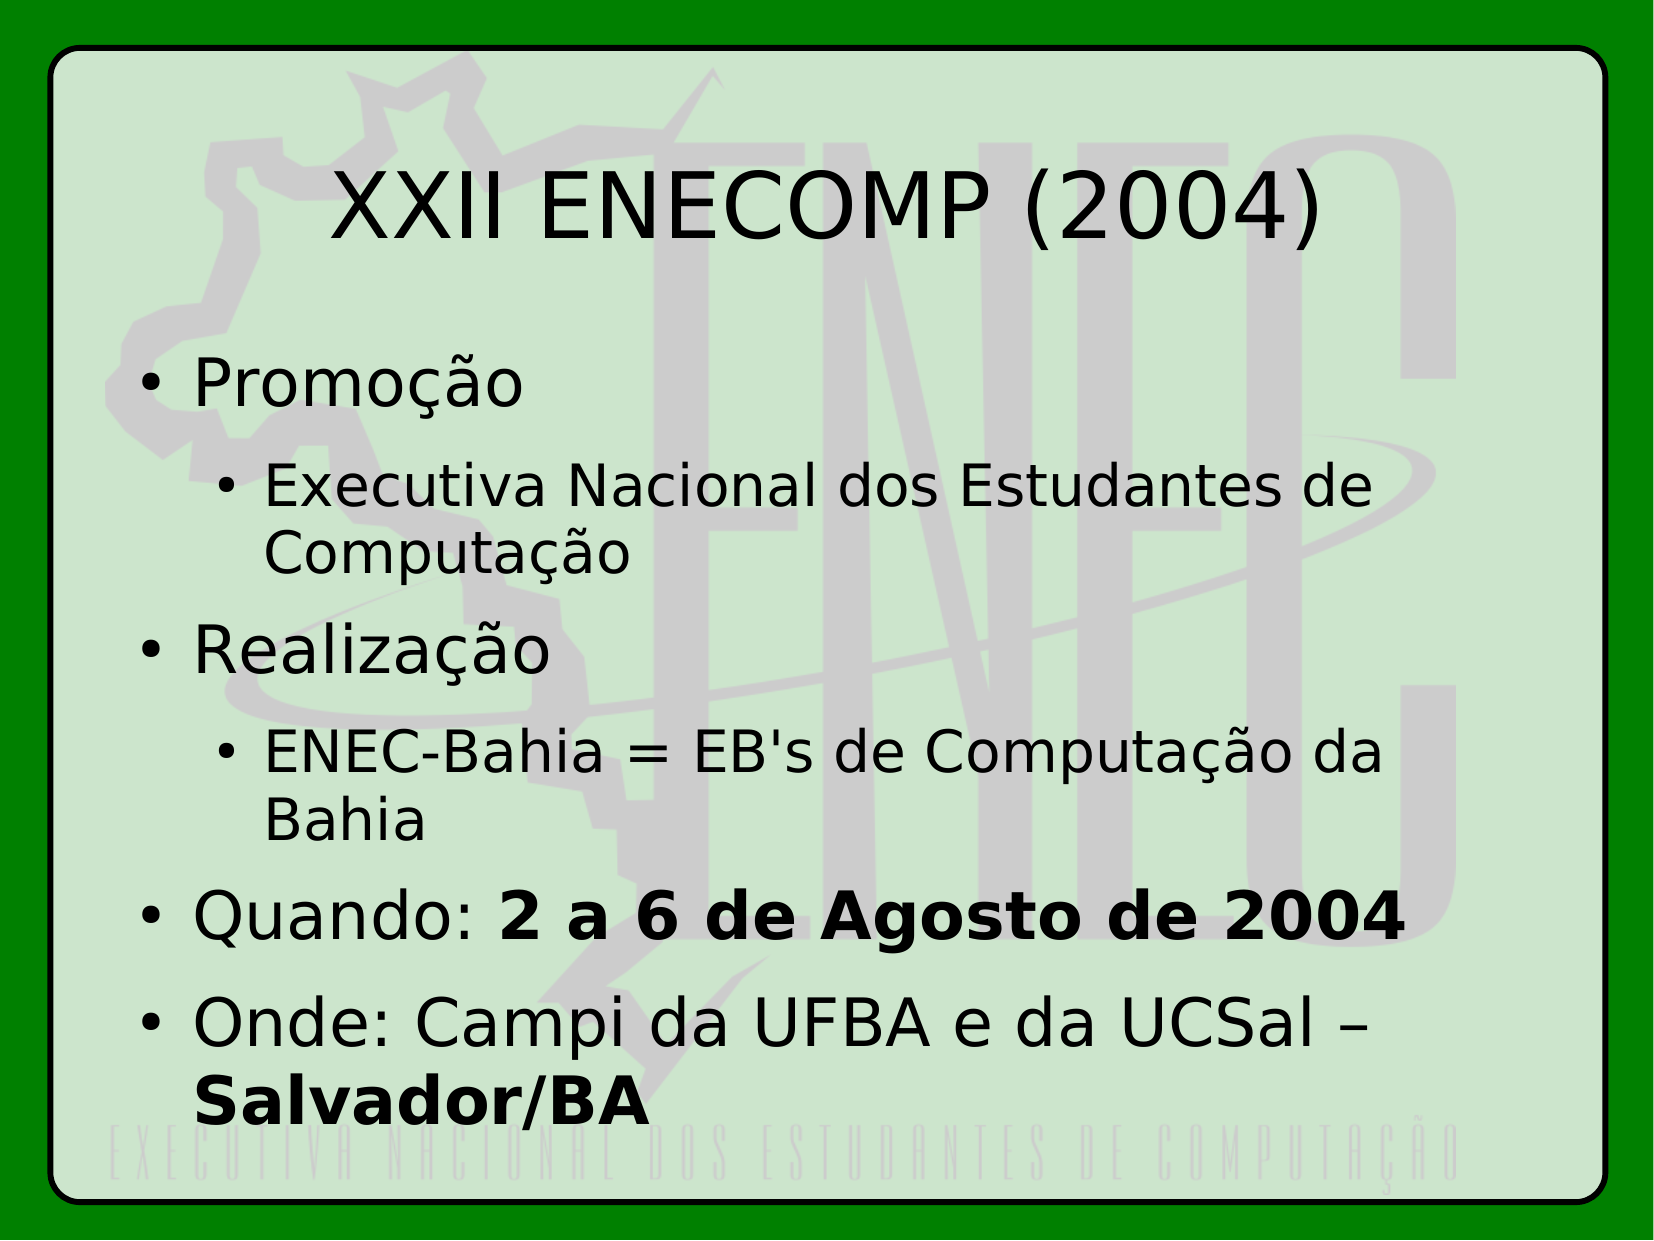

# XXII ENECOMP (2004)
Promoção
Executiva Nacional dos Estudantes de Computação
Realização
ENEC-Bahia = EB's de Computação da Bahia
Quando: 2 a 6 de Agosto de 2004
Onde: Campi da UFBA e da UCSal – Salvador/BA